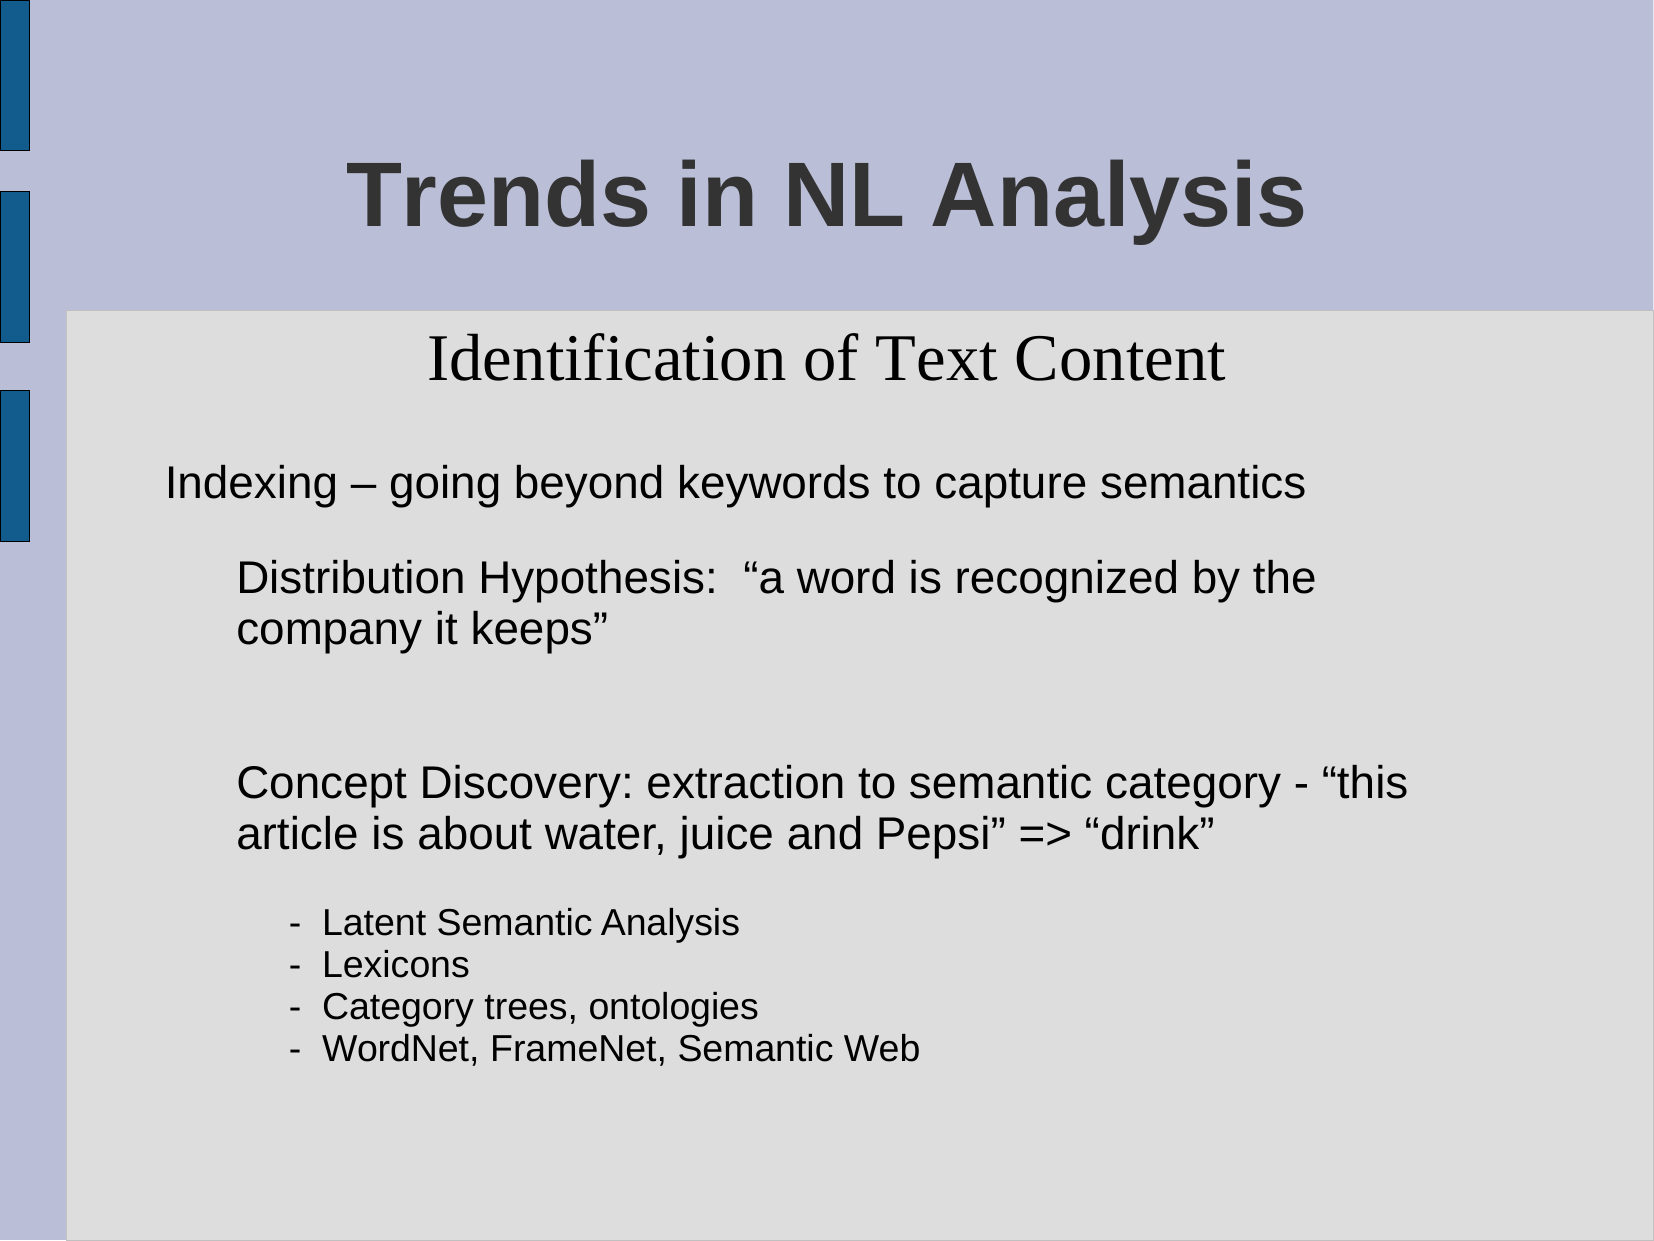

# Trends in NL Analysis
Identification of Text Content
Indexing – going beyond keywords to capture semantics
Distribution Hypothesis: “a word is recognized by the company it keeps”
Concept Discovery: extraction to semantic category - “this article is about water, juice and Pepsi” => “drink”
 - Latent Semantic Analysis
 - Lexicons
 - Category trees, ontologies
 - WordNet, FrameNet, Semantic Web